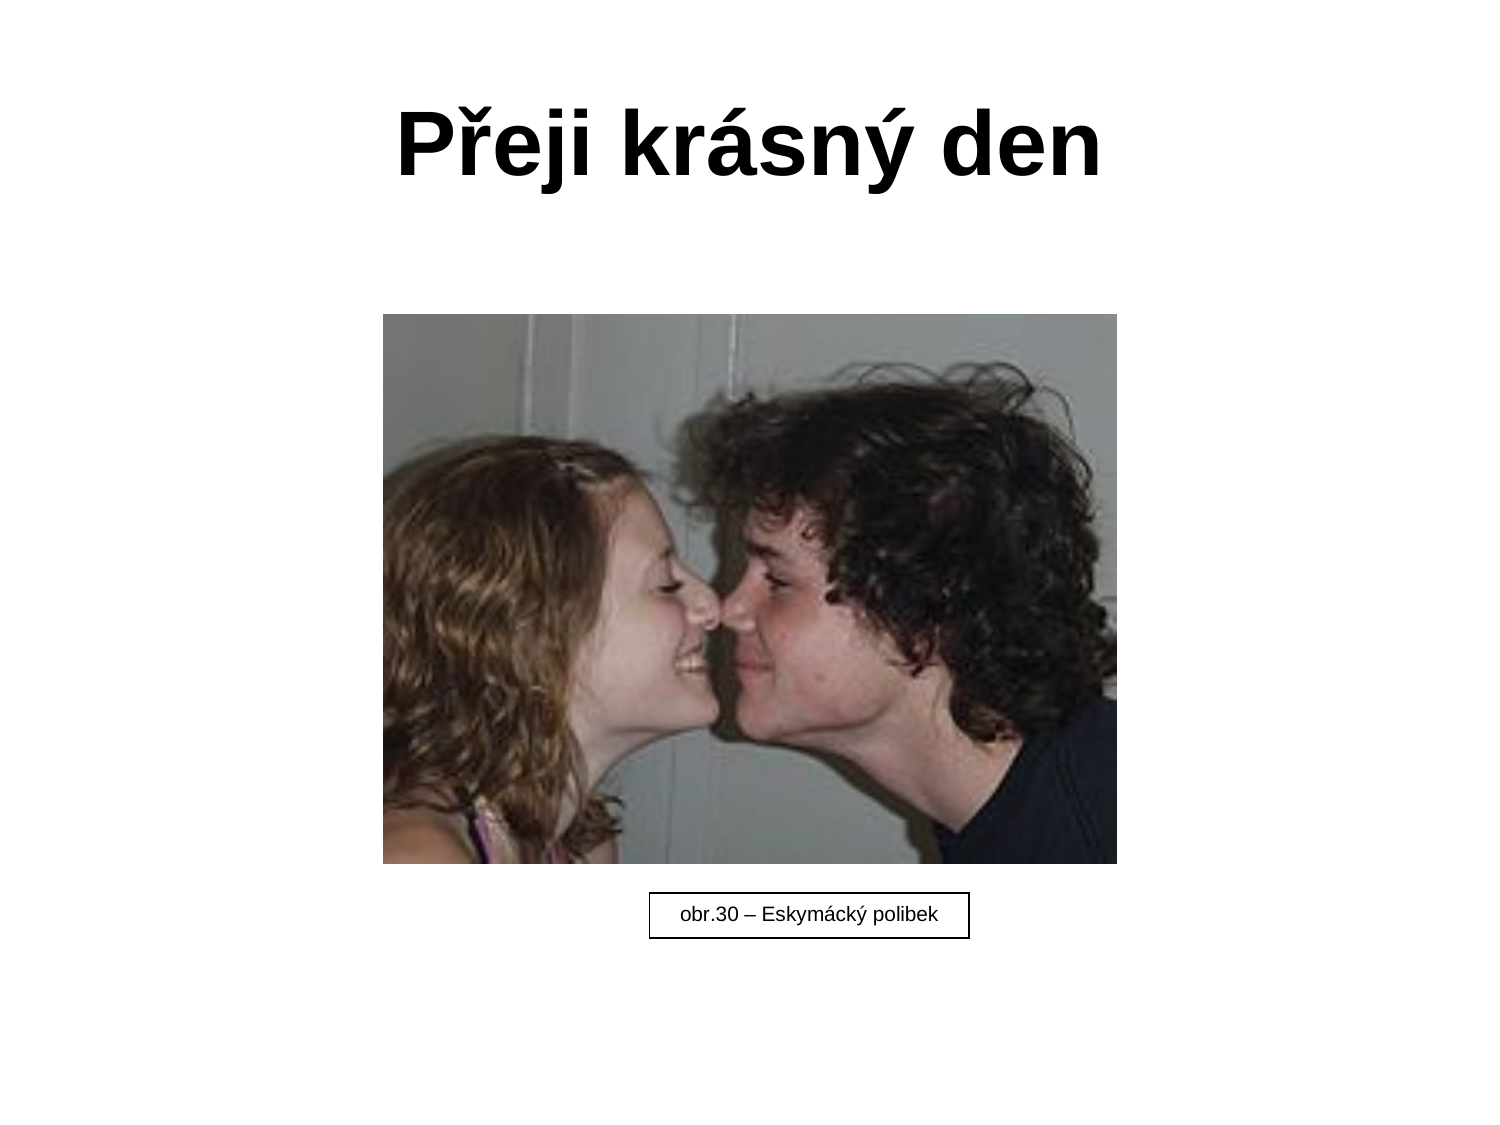

# Přeji krásný den
obr.30 – Eskymácký polibek